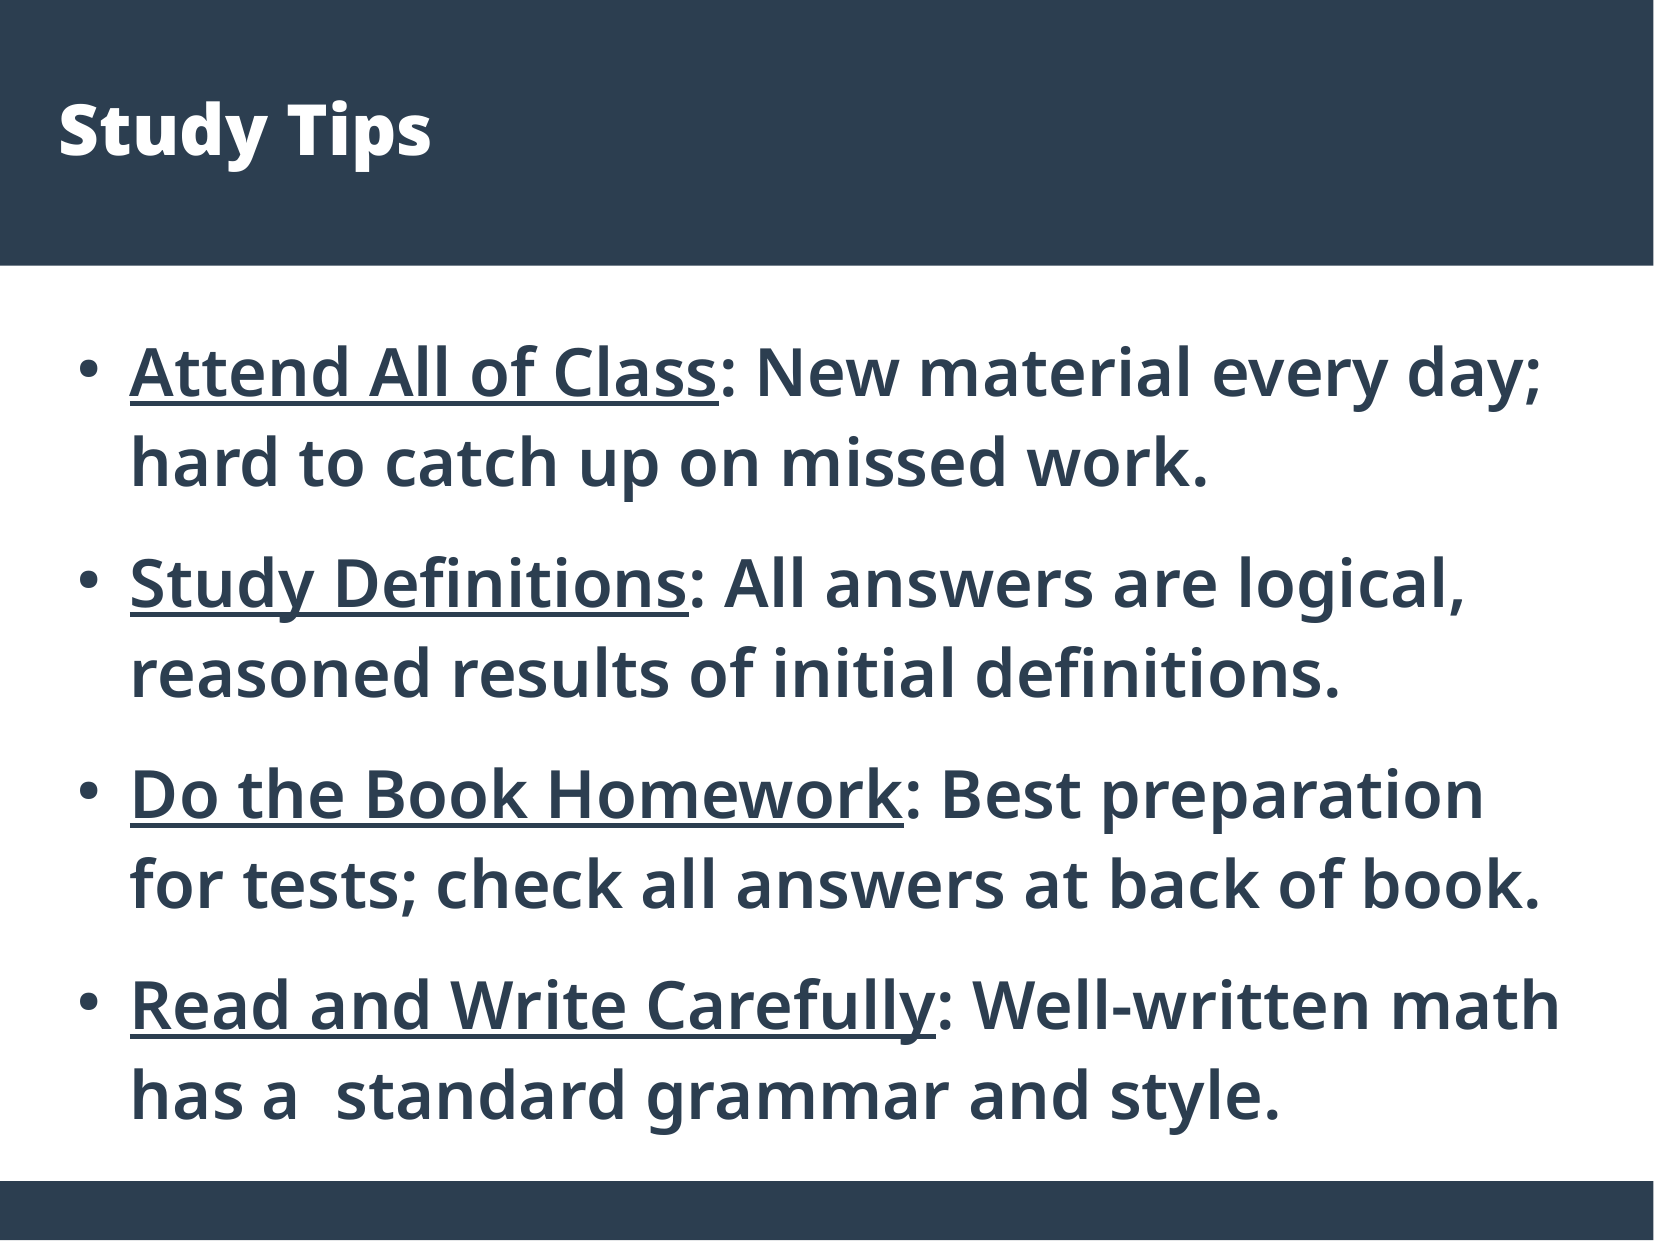

# Study Tips
Attend All of Class: New material every day; hard to catch up on missed work.
Study Definitions: All answers are logical, reasoned results of initial definitions.
Do the Book Homework: Best preparation for tests; check all answers at back of book.
Read and Write Carefully: Well-written math has a standard grammar and style.